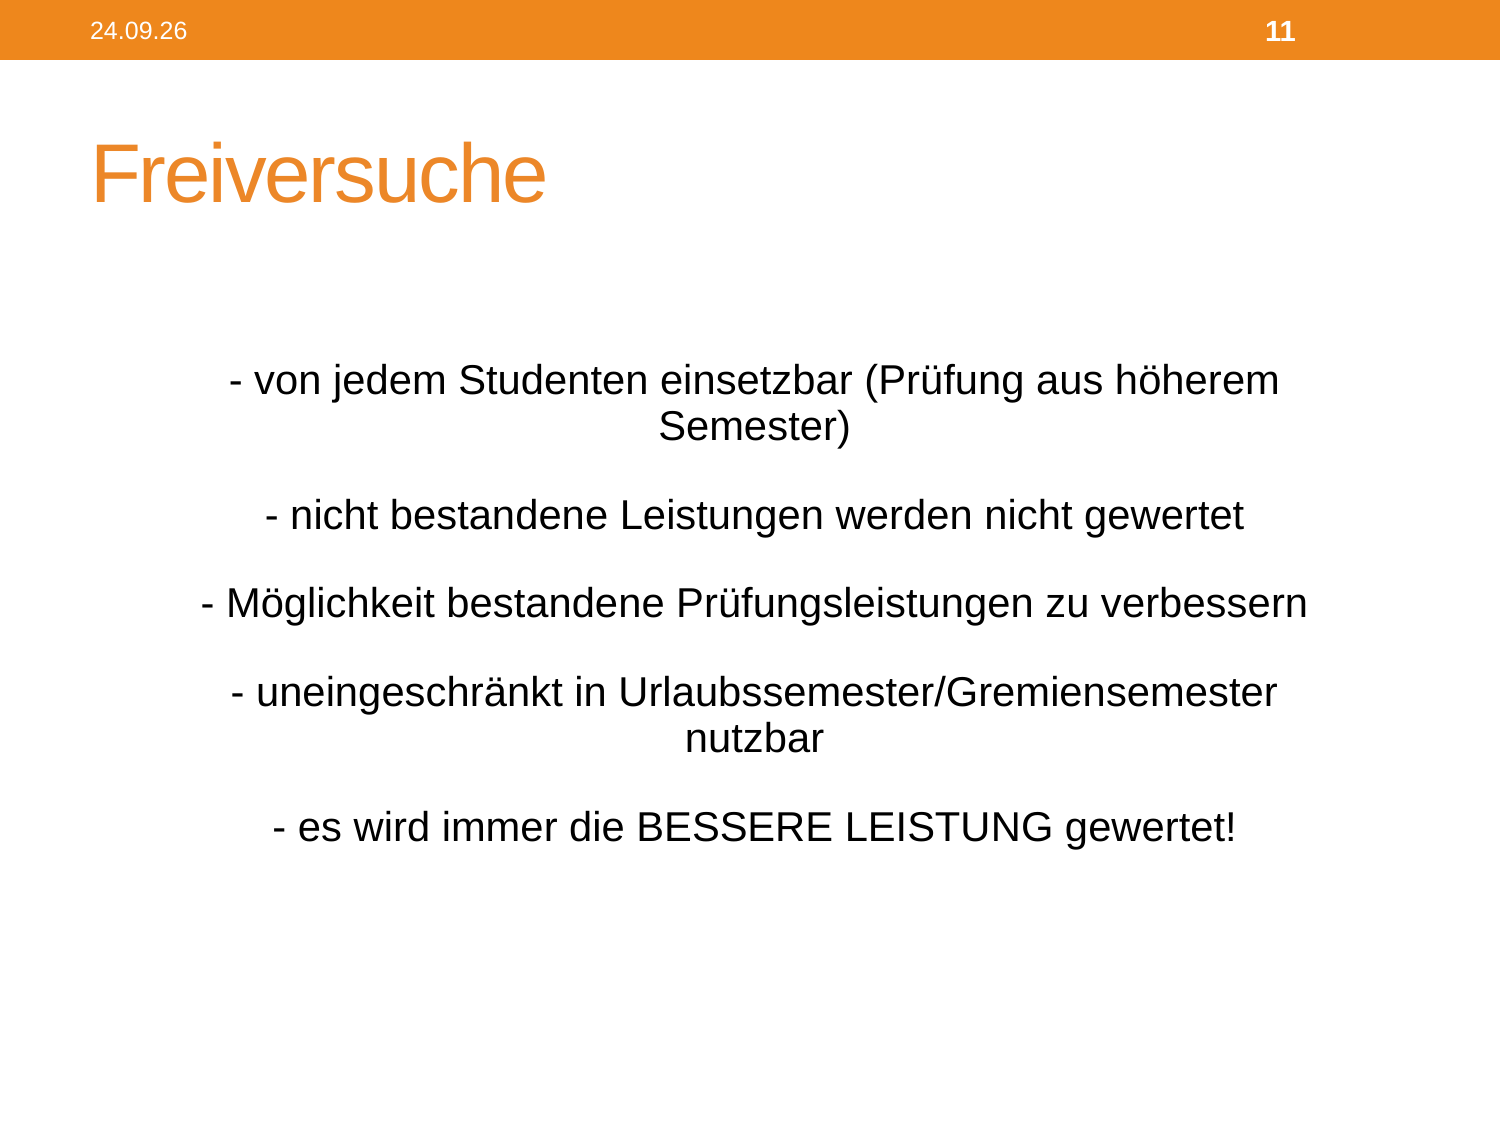

# Freiversuche
- von jedem Studenten einsetzbar (Prüfung aus höherem Semester)
- nicht bestandene Leistungen werden nicht gewertet
- Möglichkeit bestandene Prüfungsleistungen zu verbessern
- uneingeschränkt in Urlaubssemester/Gremiensemester nutzbar
- es wird immer die BESSERE LEISTUNG gewertet!